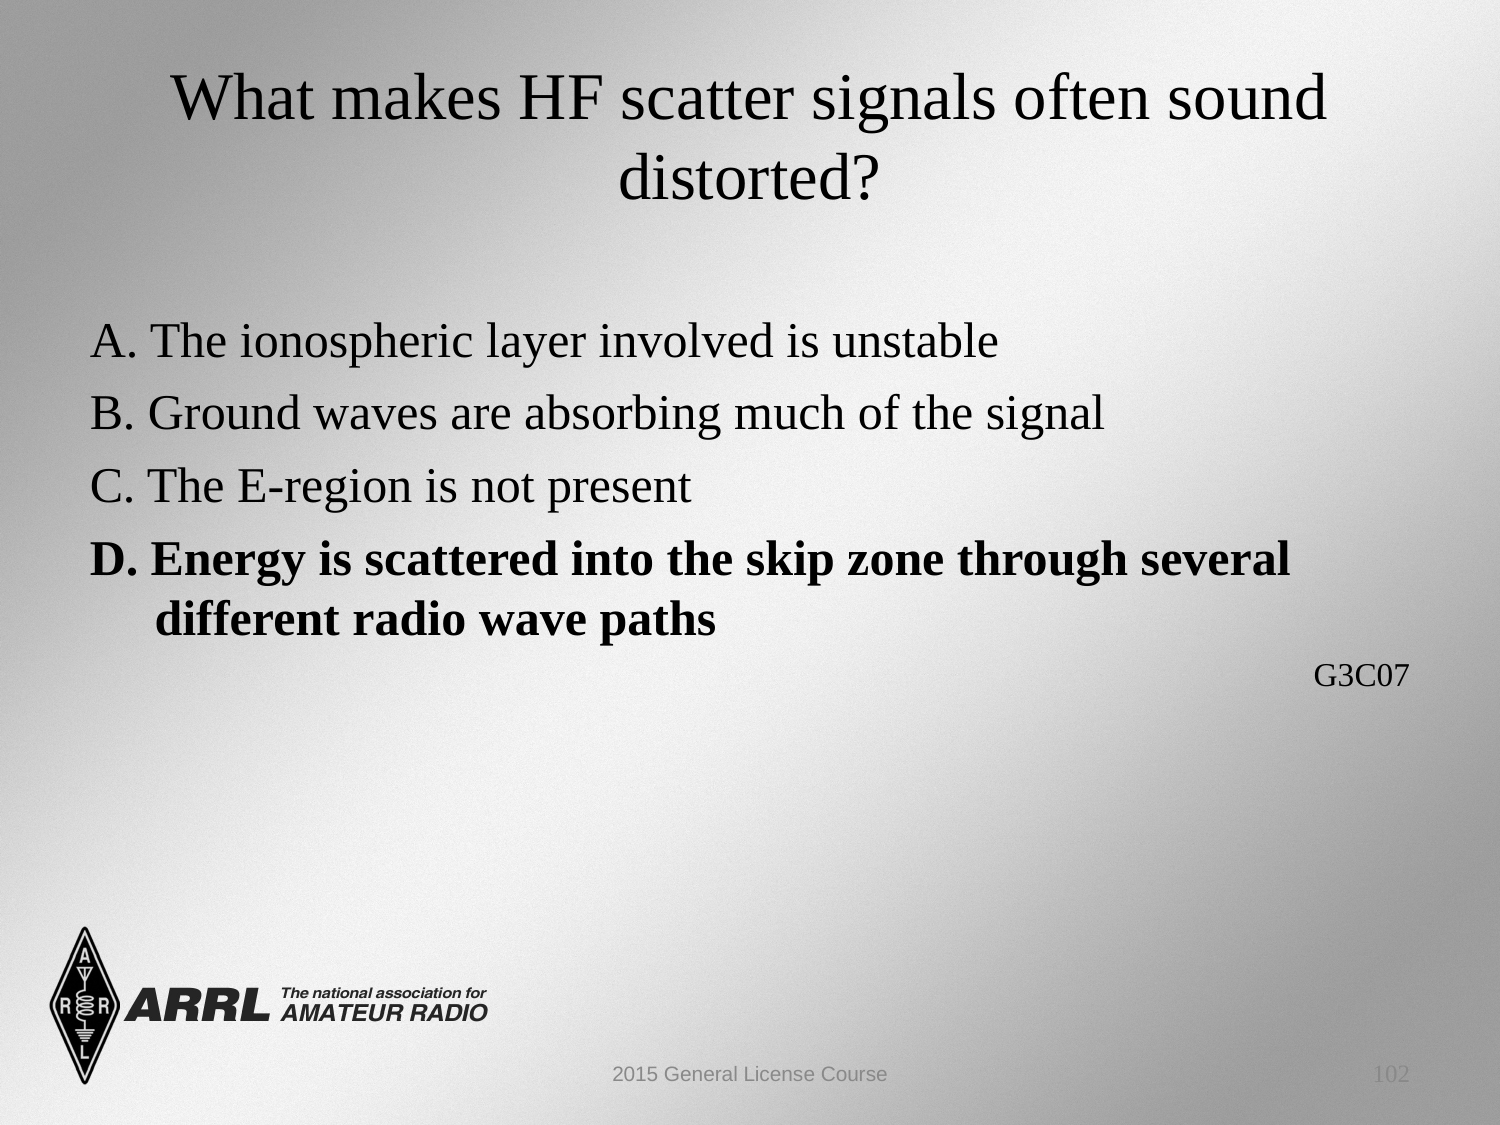

What makes HF scatter signals often sound distorted?
# A. The ionospheric layer involved is unstable
B. Ground waves are absorbing much of the signal
C. The E-region is not present
D. Energy is scattered into the skip zone through several different radio wave paths
 G3C07
2015 General License Course